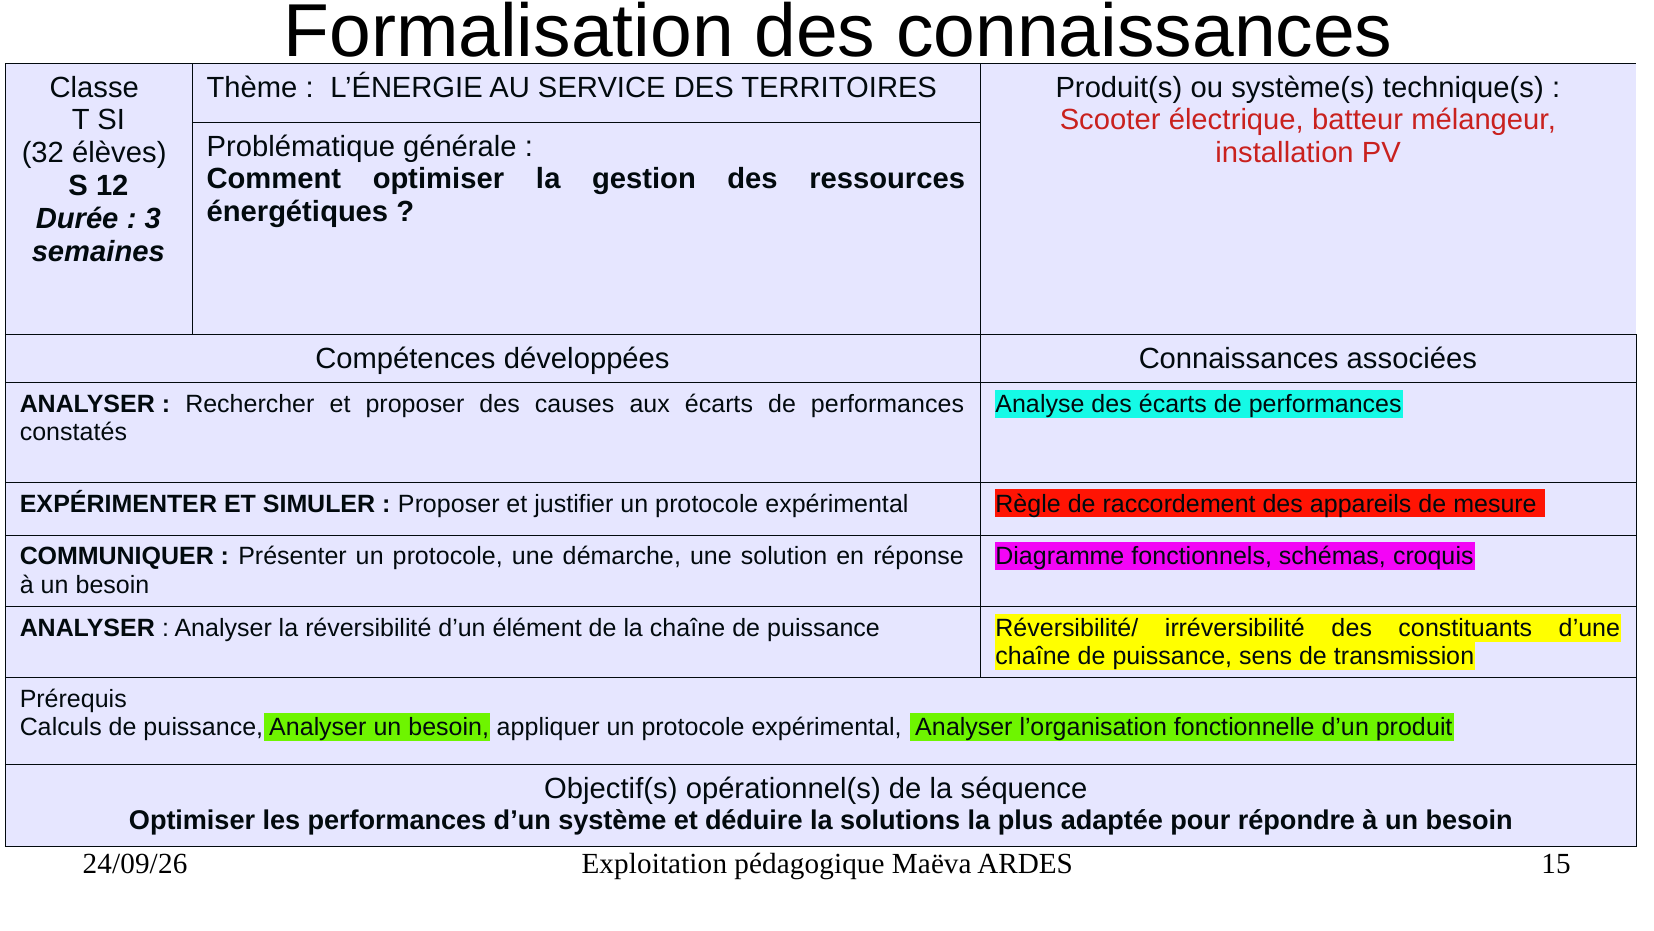

# Formalisation des connaissances
| Classe T SI (32 élèves) S 12 Durée : 3 semaines | Thème : L’ÉNERGIE AU SERVICE DES TERRITOIRES | Produit(s) ou système(s) technique(s) : Scooter électrique, batteur mélangeur, installation PV |
| --- | --- | --- |
| | Problématique générale : Comment optimiser la gestion des ressources énergétiques ? | |
| Compétences développées | | Connaissances associées |
| ANALYSER : Rechercher et proposer des causes aux écarts de performances constatés | | Analyse des écarts de performances |
| EXPÉRIMENTER ET SIMULER : Proposer et justifier un protocole expérimental | | Règle de raccordement des appareils de mesure |
| COMMUNIQUER : Présenter un protocole, une démarche, une solution en réponse à un besoin | | Diagramme fonctionnels, schémas, croquis |
| ANALYSER : Analyser la réversibilité d’un élément de la chaîne de puissance | | Réversibilité/ irréversibilité des constituants d’une chaîne de puissance, sens de transmission |
| Prérequis Calculs de puissance, Analyser un besoin, appliquer un protocole expérimental, Analyser l’organisation fonctionnelle d’un produit | | |
| Objectif(s) opérationnel(s) de la séquence Optimiser les performances d’un système et déduire la solutions la plus adaptée pour répondre à un besoin | | |
Exploitation pédagogique Maëva ARDES
15